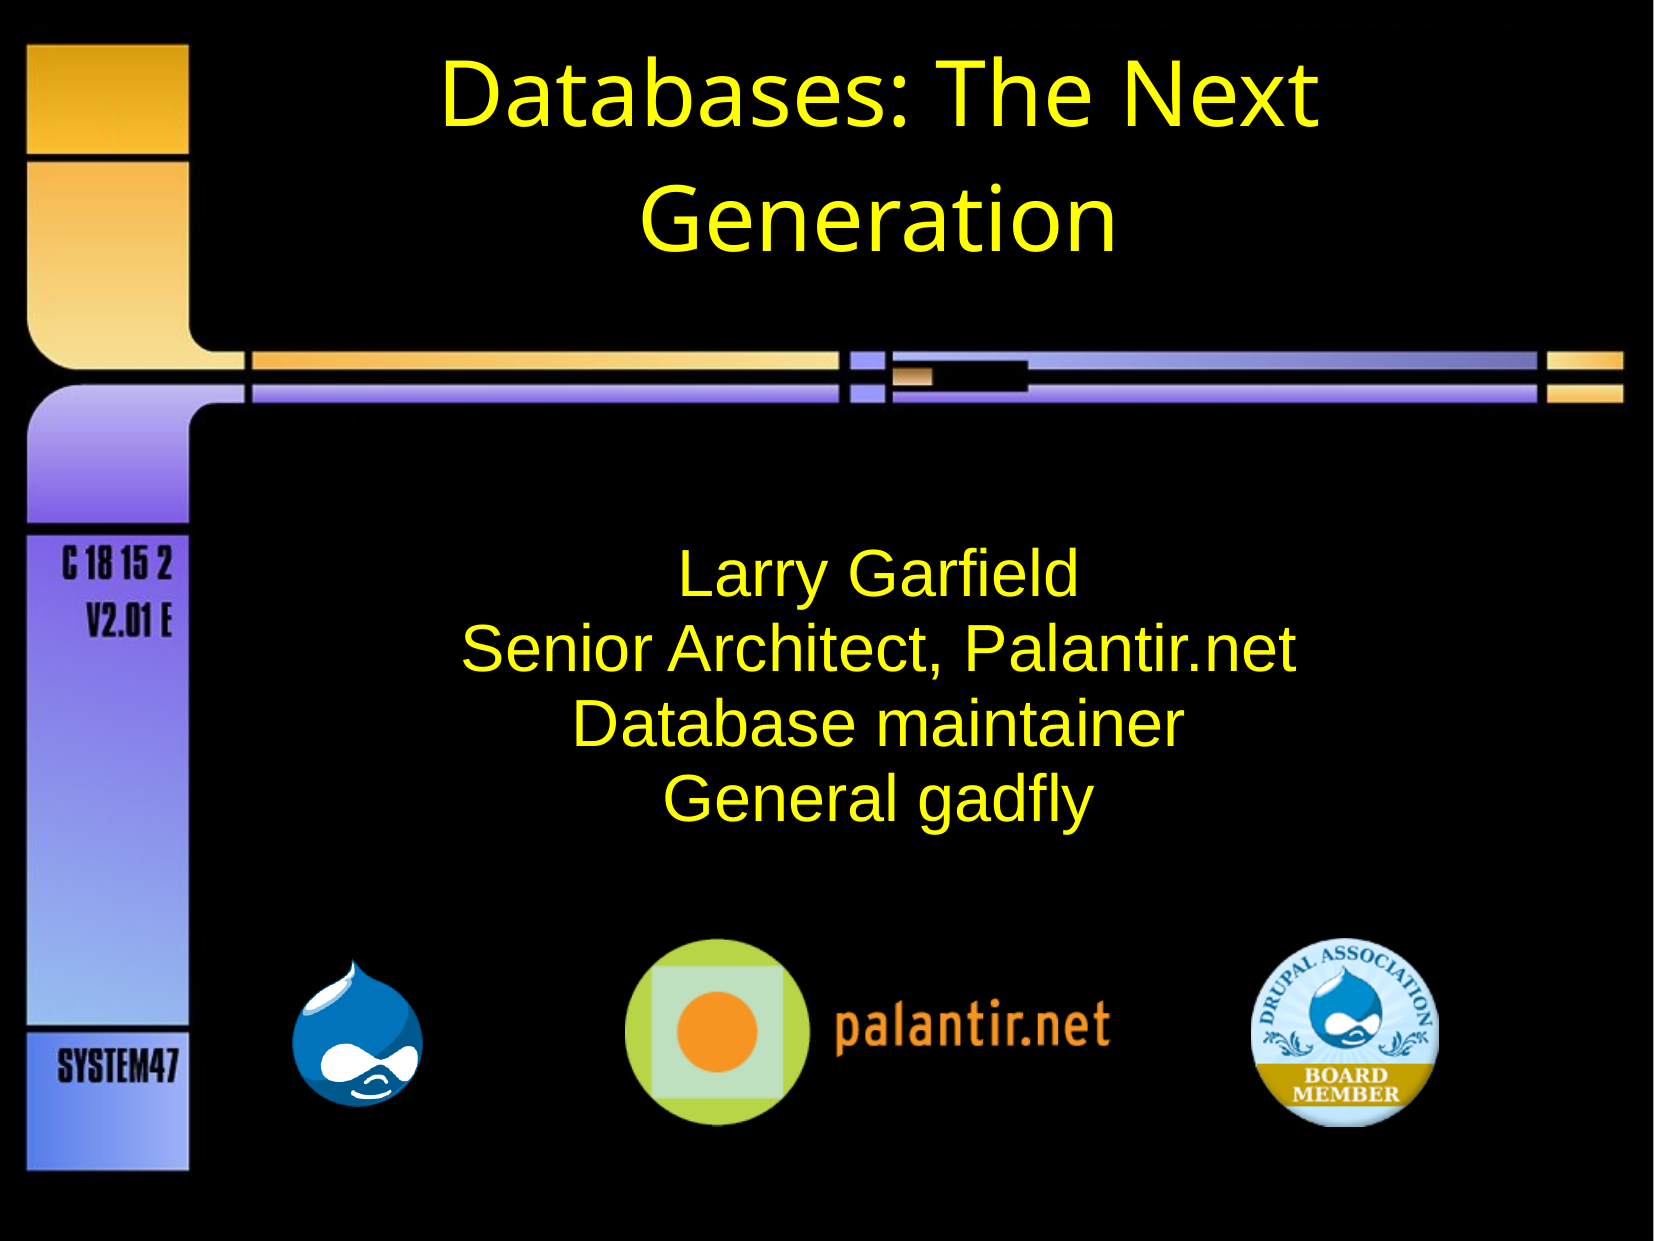

# Databases: The Next Generation
Larry Garfield
Senior Architect, Palantir.net
Database maintainer
General gadfly